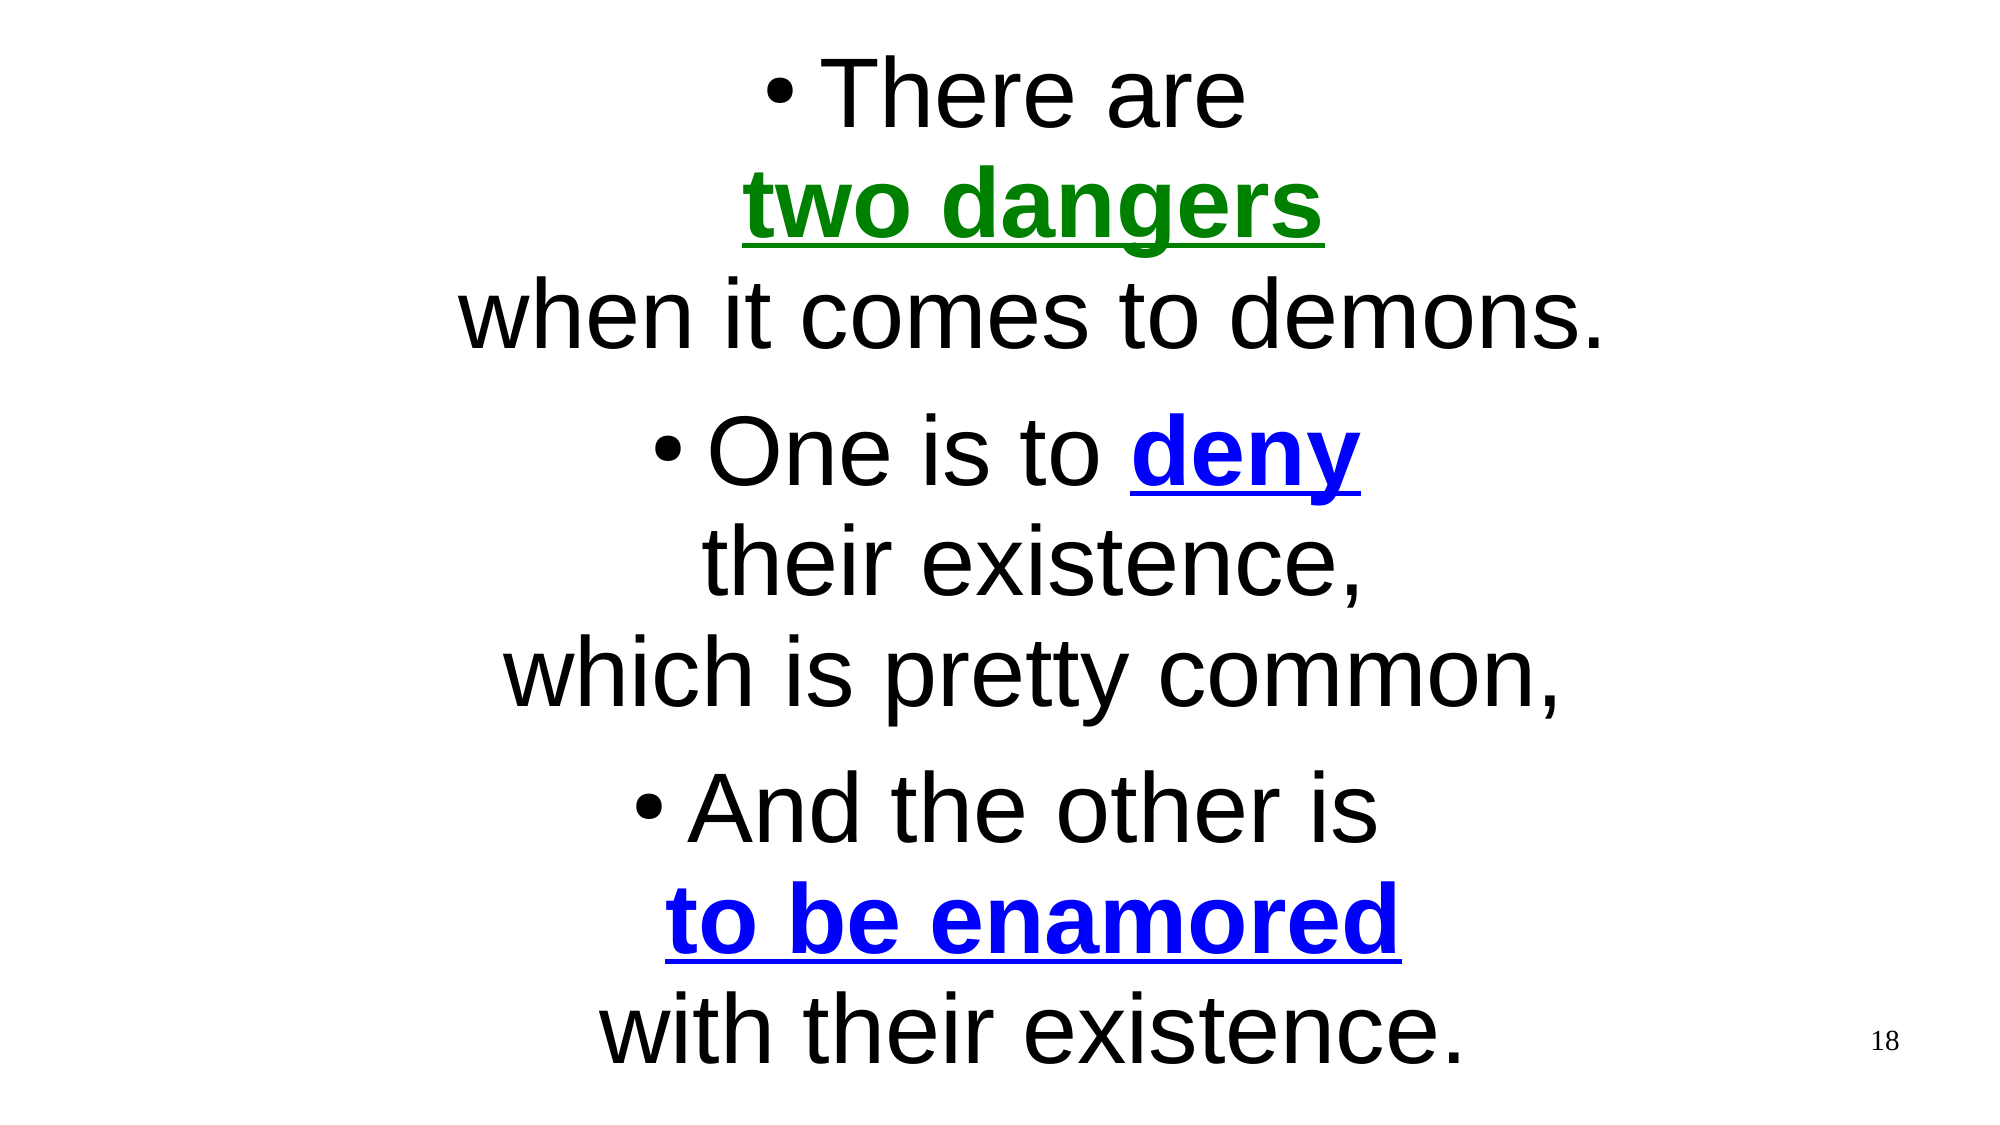

# There are two dangers when it comes to demons.
One is to deny
their existence,
which is pretty common,
And the other is
to be enamored
with their existence.
18